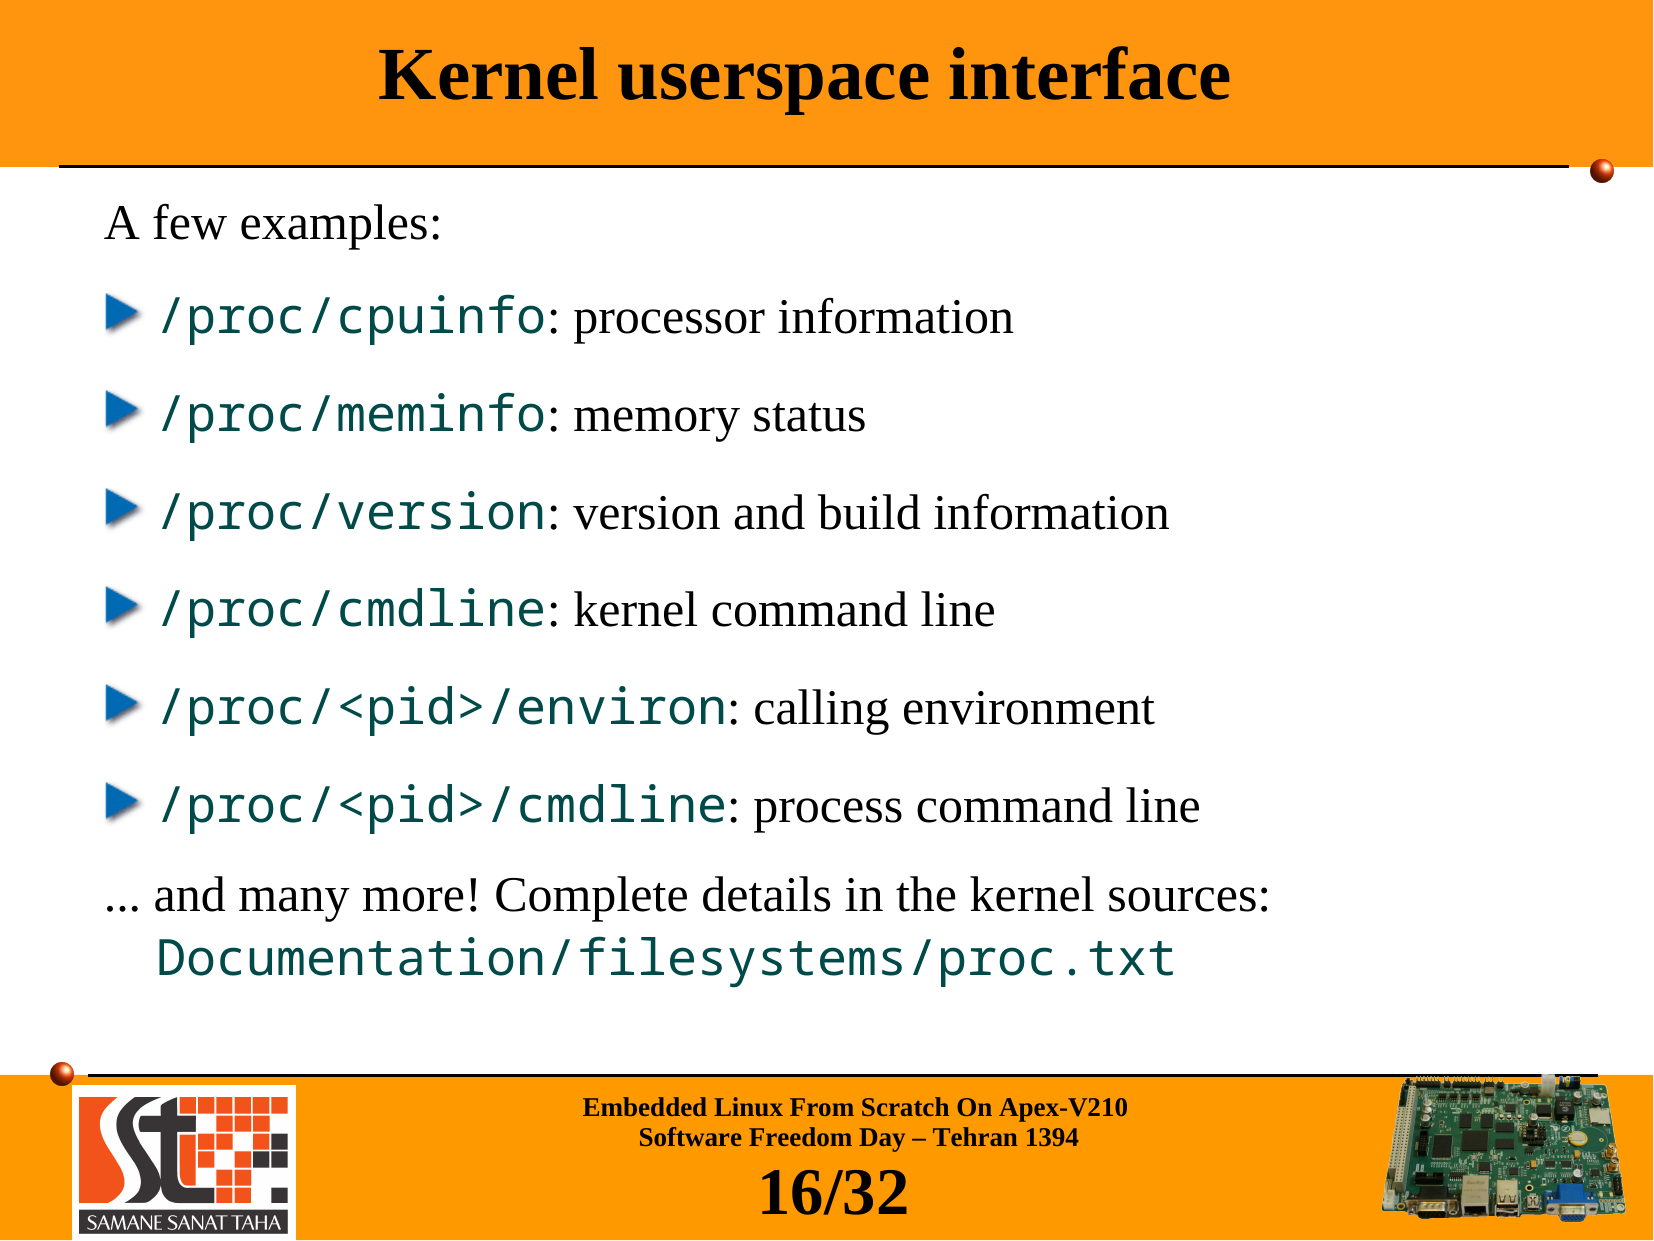

# Kernel userspace interface
A few examples:
/proc/cpuinfo: processor information
/proc/meminfo: memory status
/proc/version: version and build information
/proc/cmdline: kernel command line
/proc/<pid>/environ: calling environment
/proc/<pid>/cmdline: process command line
... and many more! Complete details in the kernel sources: Documentation/filesystems/proc.txt